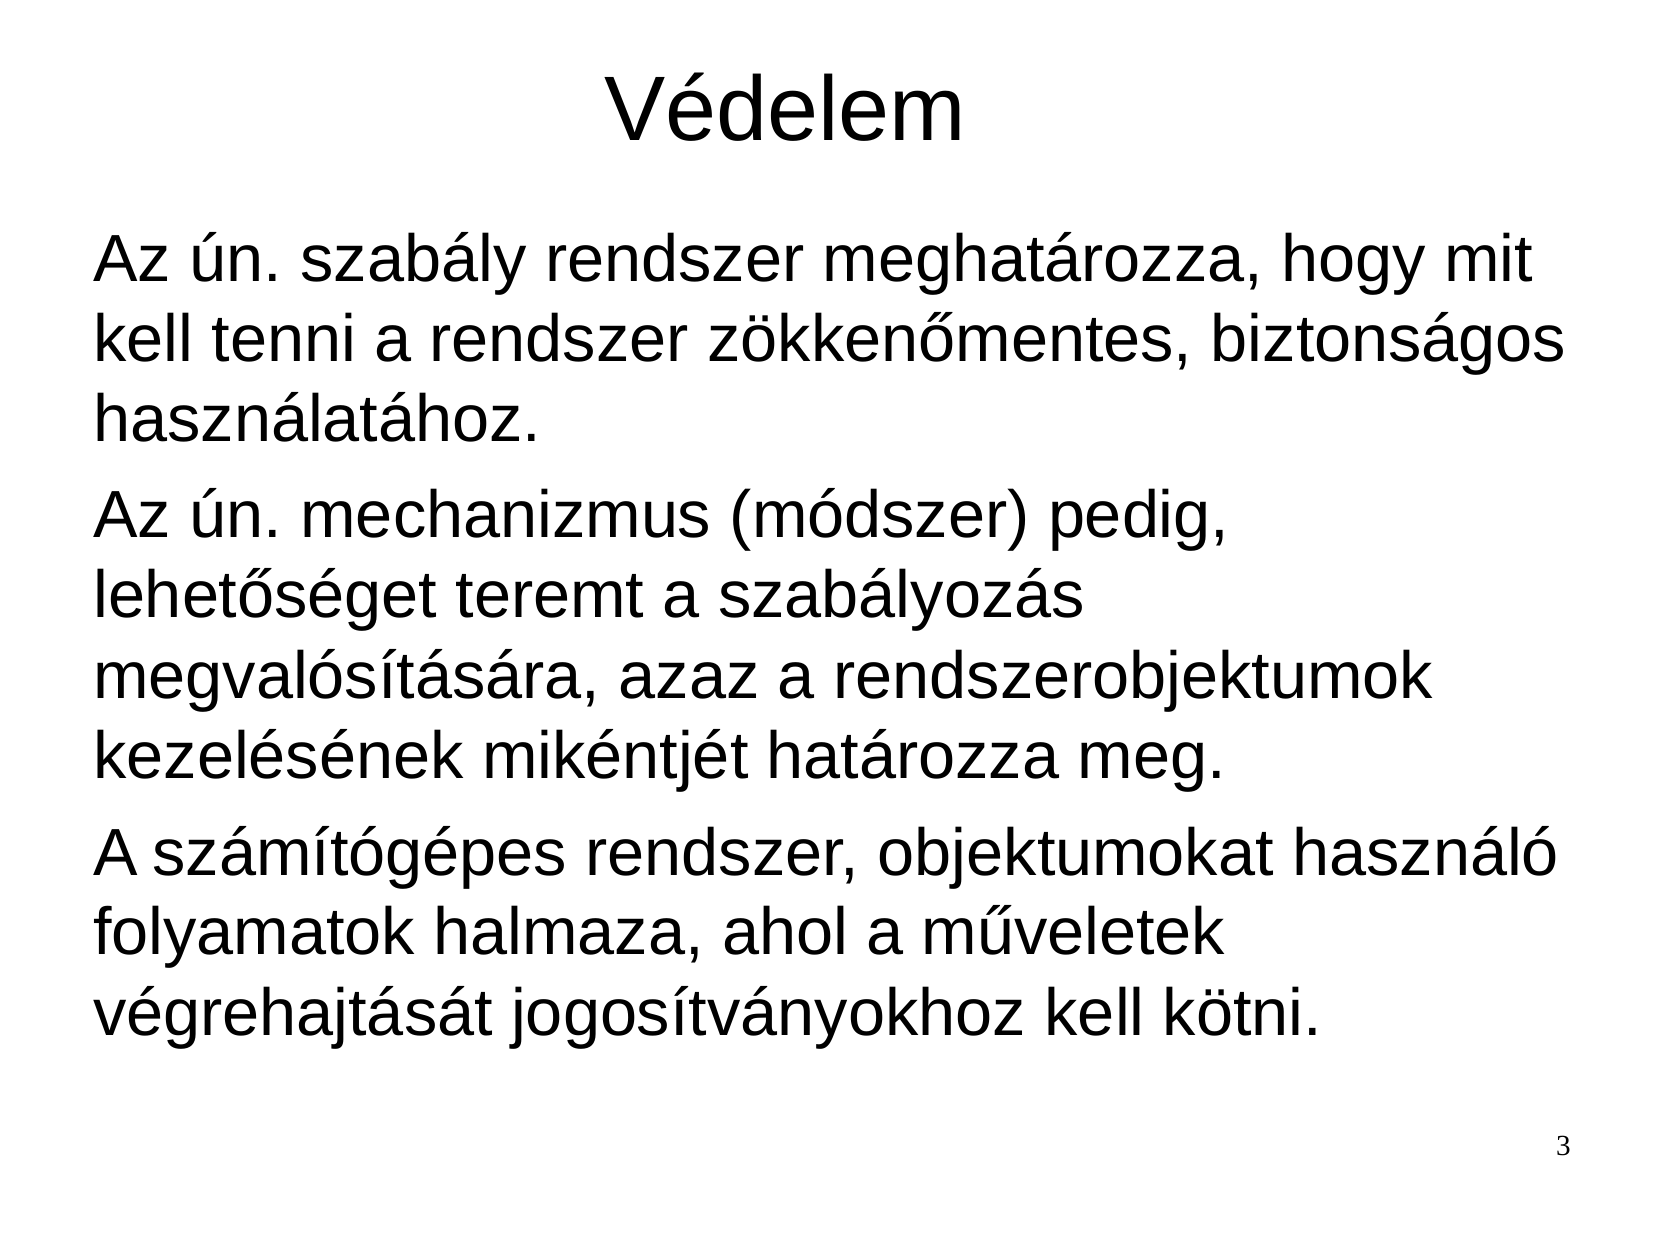

# Védelem
Az ún. szabály rendszer meghatározza, hogy mit kell tenni a rendszer zökkenőmentes, biztonságos használatához.
Az ún. mechanizmus (módszer) pedig, lehetőséget teremt a szabályozás megvalósítására, azaz a rendszerobjektumok kezelésének mikéntjét határozza meg.
A számítógépes rendszer, objektumokat használó folyamatok halmaza, ahol a műveletek végrehajtását jogosítványokhoz kell kötni.
3